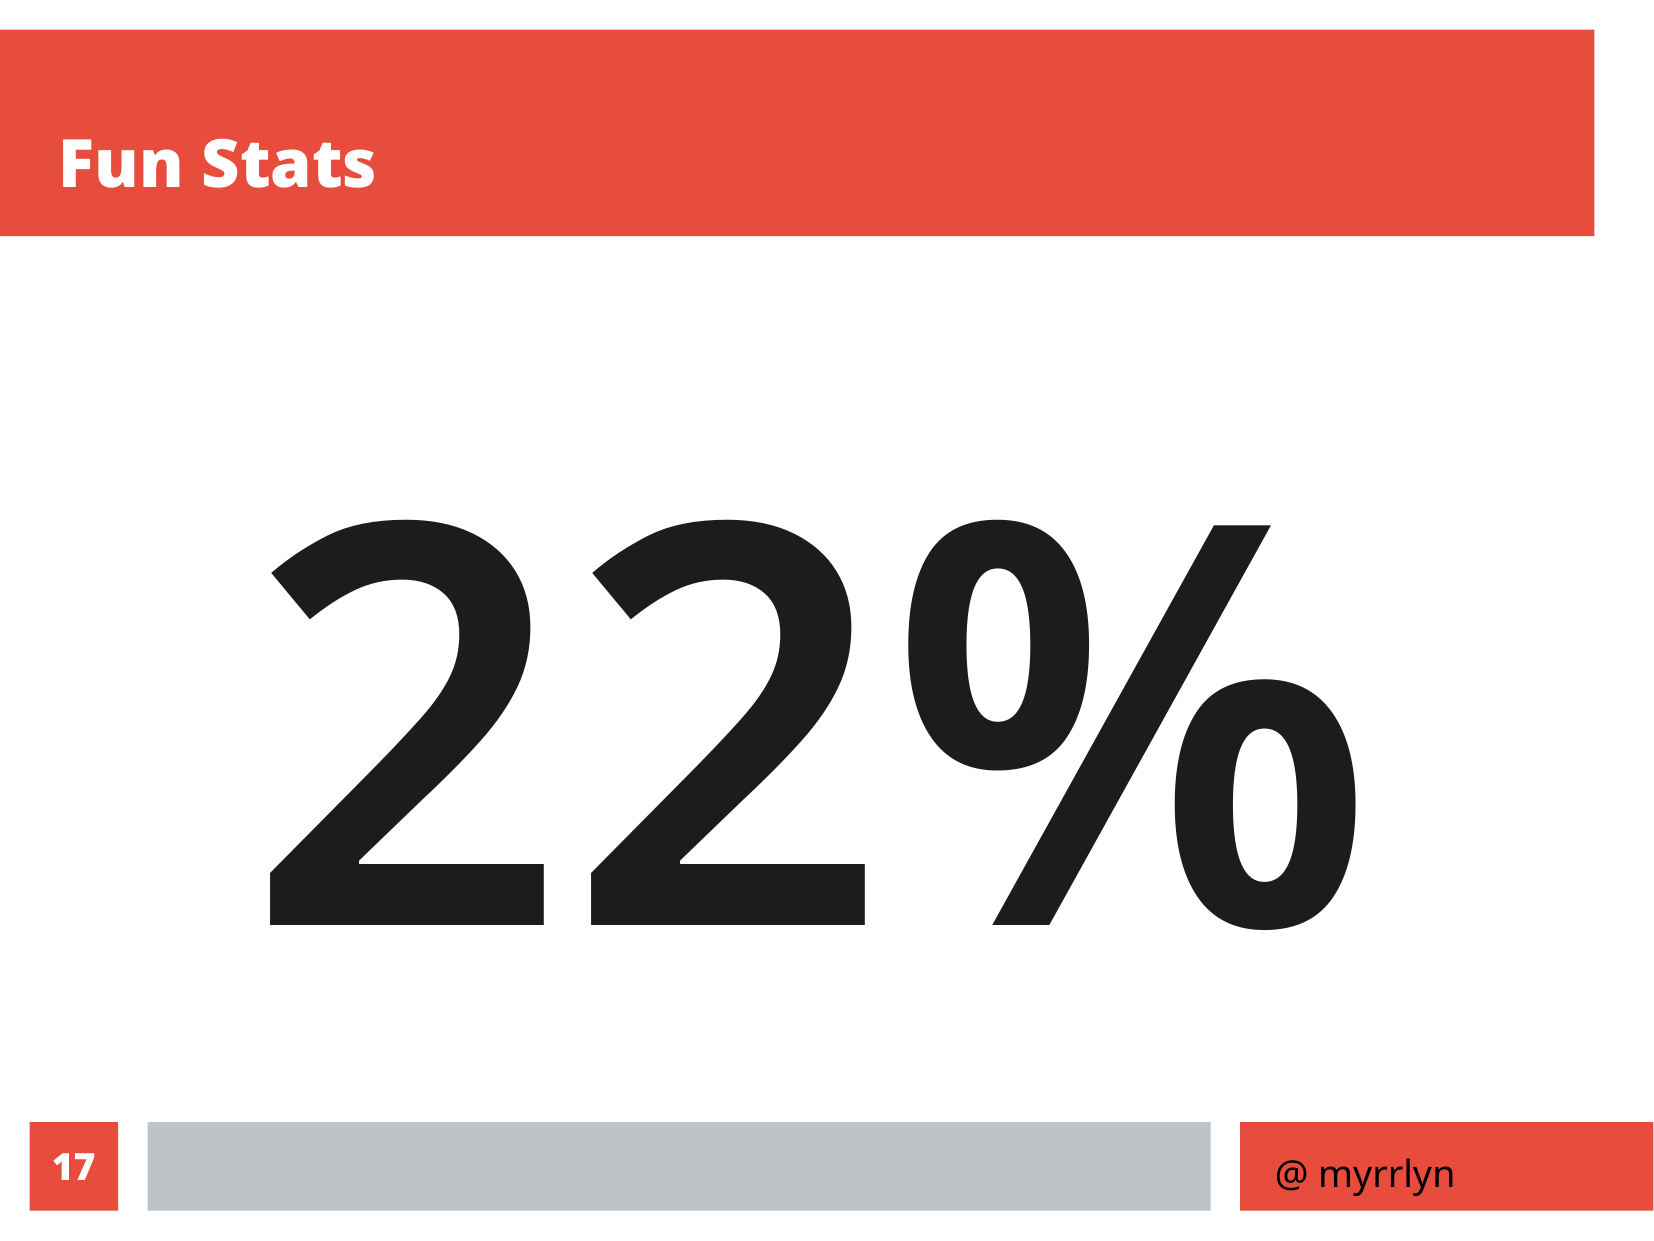

# Fun Stats
22%
17
@ myrrlyn